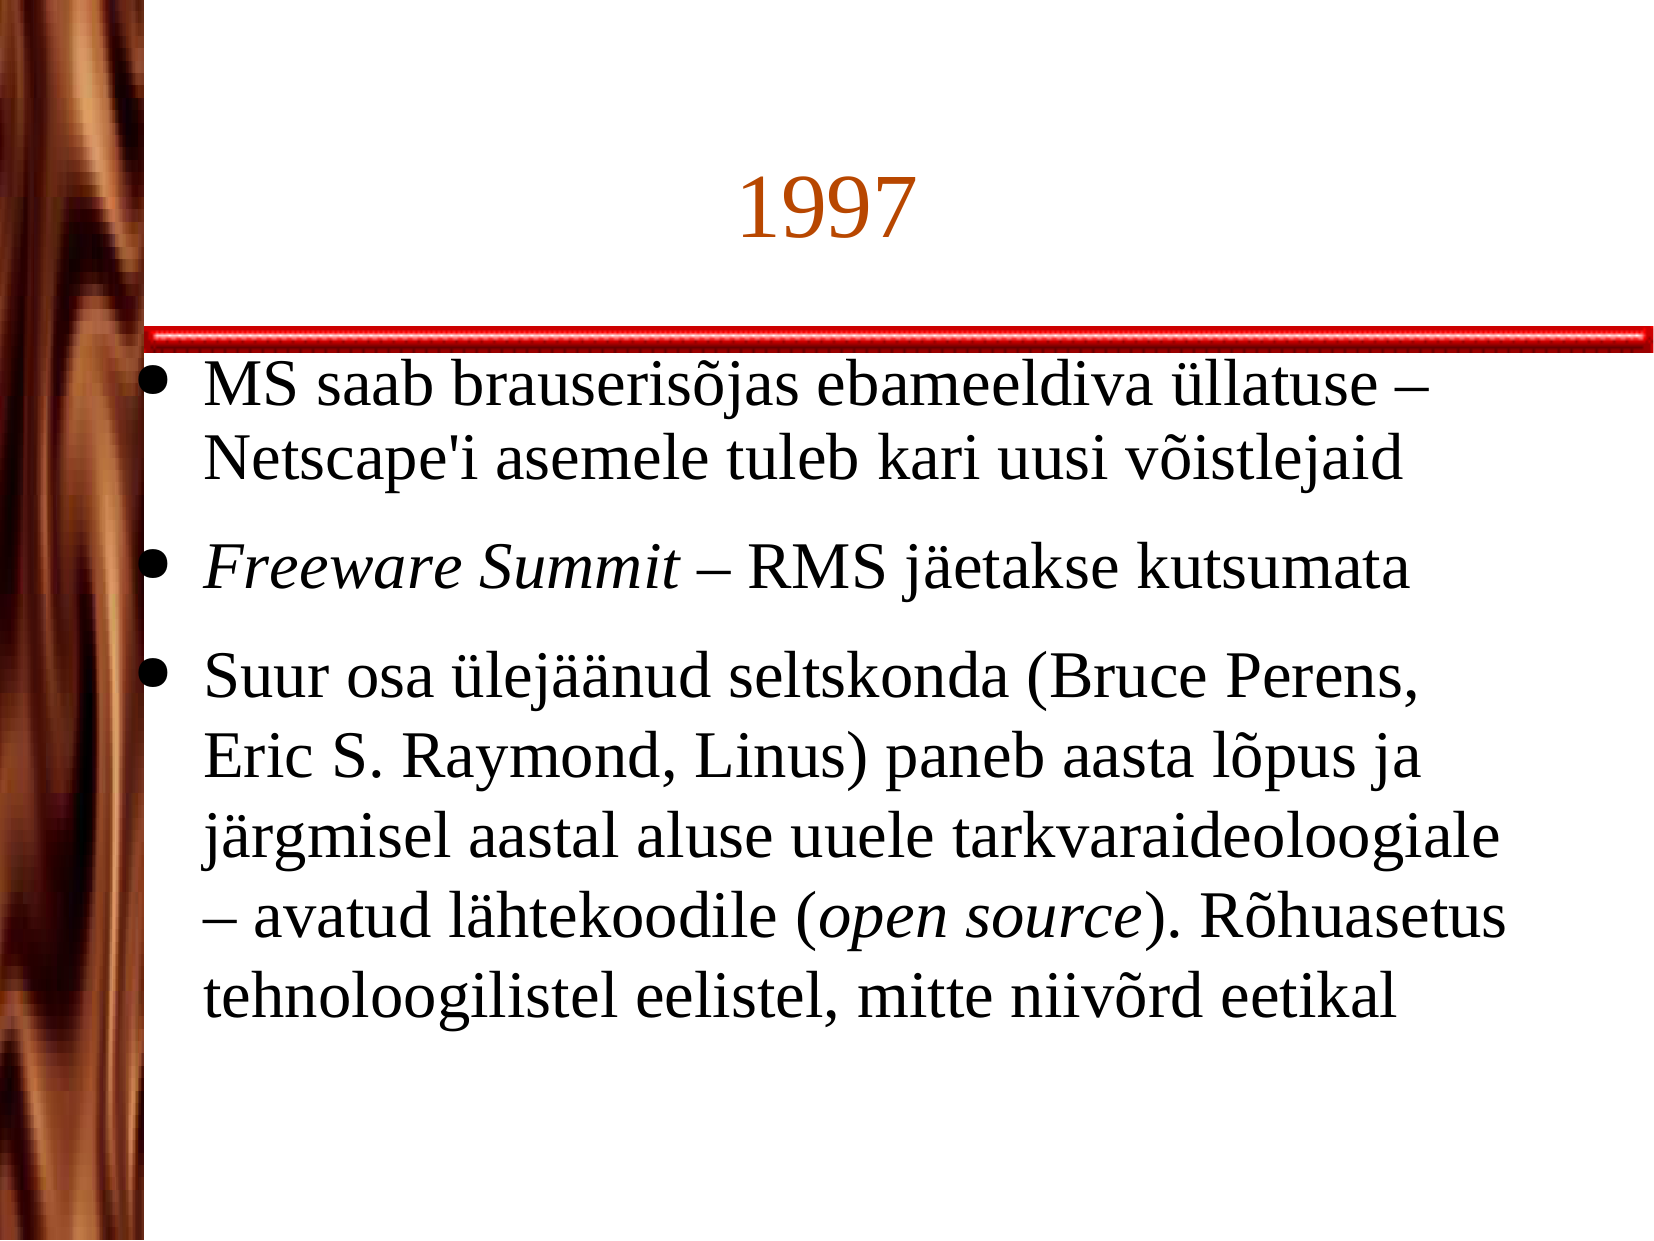

# 1997
MS saab brauserisõjas ebameeldiva üllatuse – Netscape'i asemele tuleb kari uusi võistlejaid
Freeware Summit – RMS jäetakse kutsumata
Suur osa ülejäänud seltskonda (Bruce Perens, Eric S. Raymond, Linus) paneb aasta lõpus ja järgmisel aastal aluse uuele tarkvaraideoloogiale – avatud lähtekoodile (open source). Rõhuasetus tehnoloogilistel eelistel, mitte niivõrd eetikal